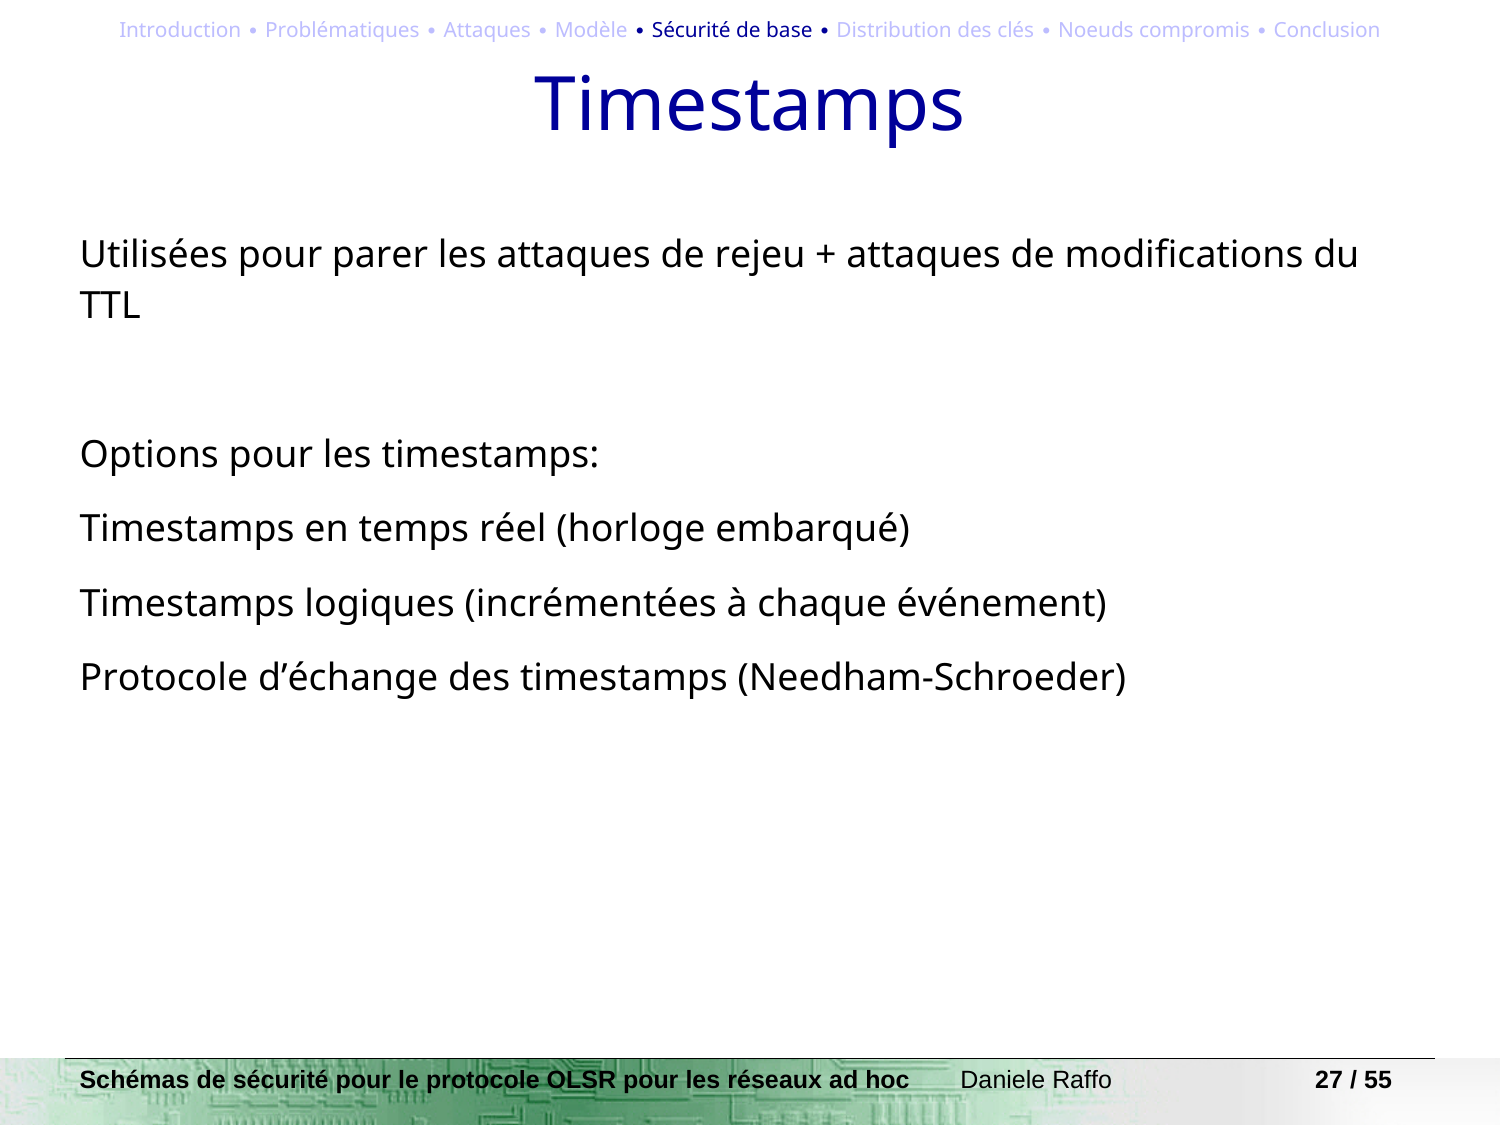

Introduction ∙ Problématiques ∙ Attaques ∙ Modèle ∙ Sécurité de base ∙ Distribution des clés ∙ Noeuds compromis ∙ Conclusion
Timestamps
Utilisées pour parer les attaques de rejeu + attaques de modifications du TTL
Options pour les timestamps:
Timestamps en temps réel (horloge embarqué)
Timestamps logiques (incrémentées à chaque événement)
Protocole d’échange des timestamps (Needham-Schroeder)
27
Schémas de sécurité pour le protocole OLSR pour les réseaux ad hoc Daniele Raffo